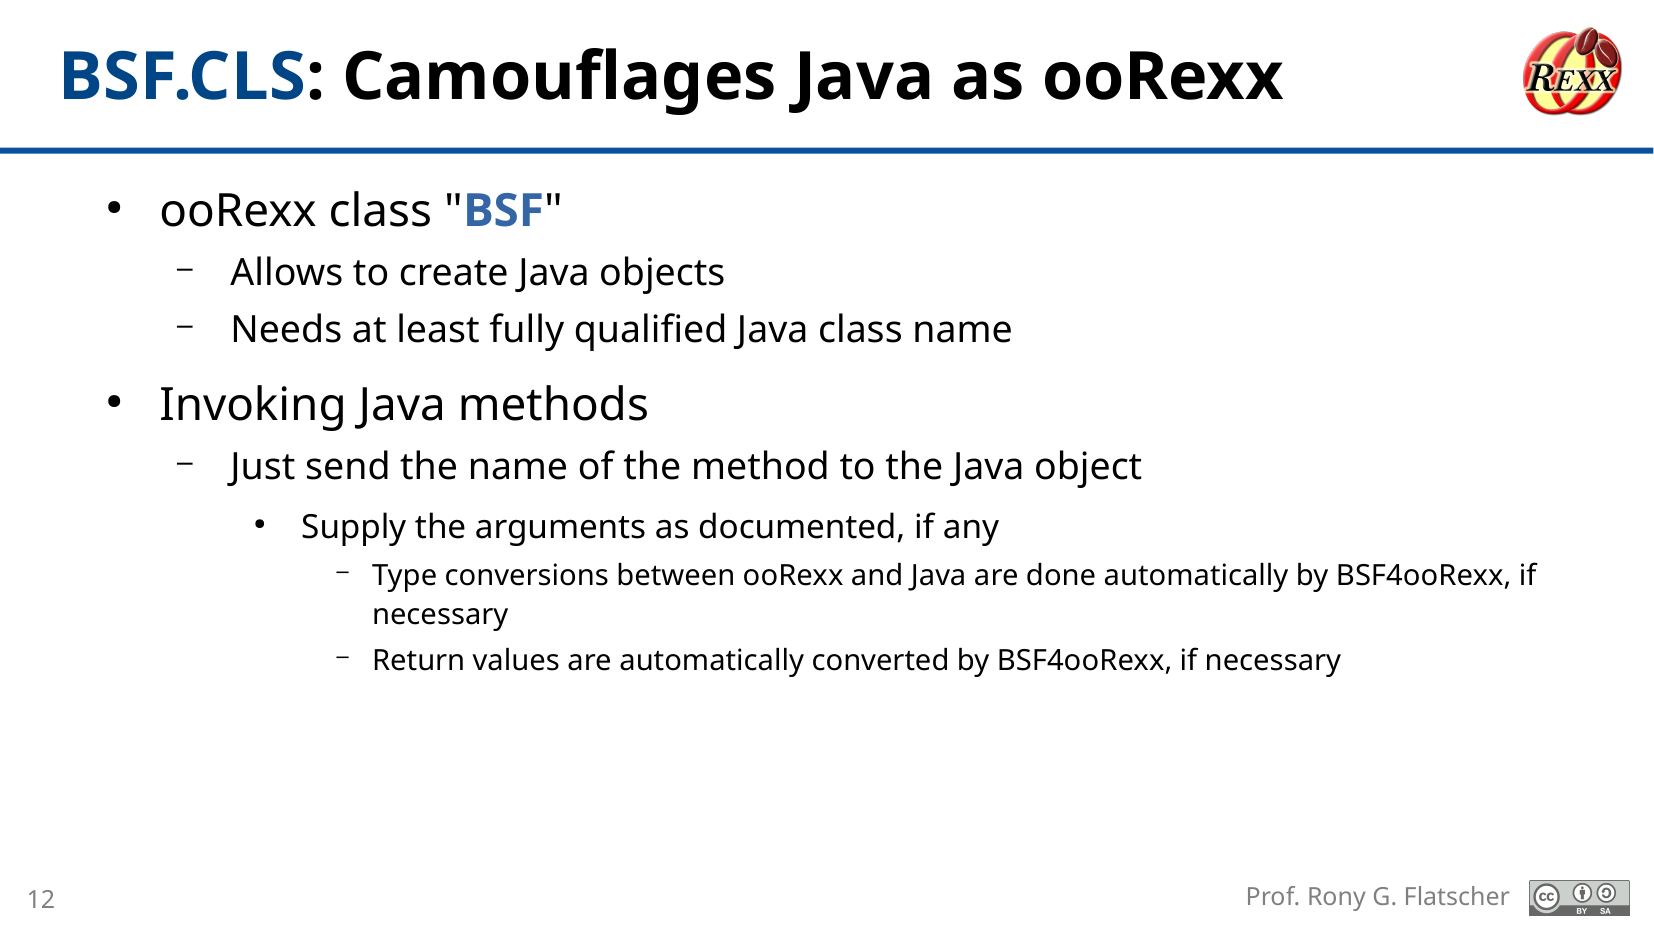

# BSF.CLS: Camouflages Java as ooRexx
ooRexx class "BSF"
Allows to create Java objects
Needs at least fully qualified Java class name
Invoking Java methods
Just send the name of the method to the Java object
Supply the arguments as documented, if any
Type conversions between ooRexx and Java are done automatically by BSF4ooRexx, if necessary
Return values are automatically converted by BSF4ooRexx, if necessary